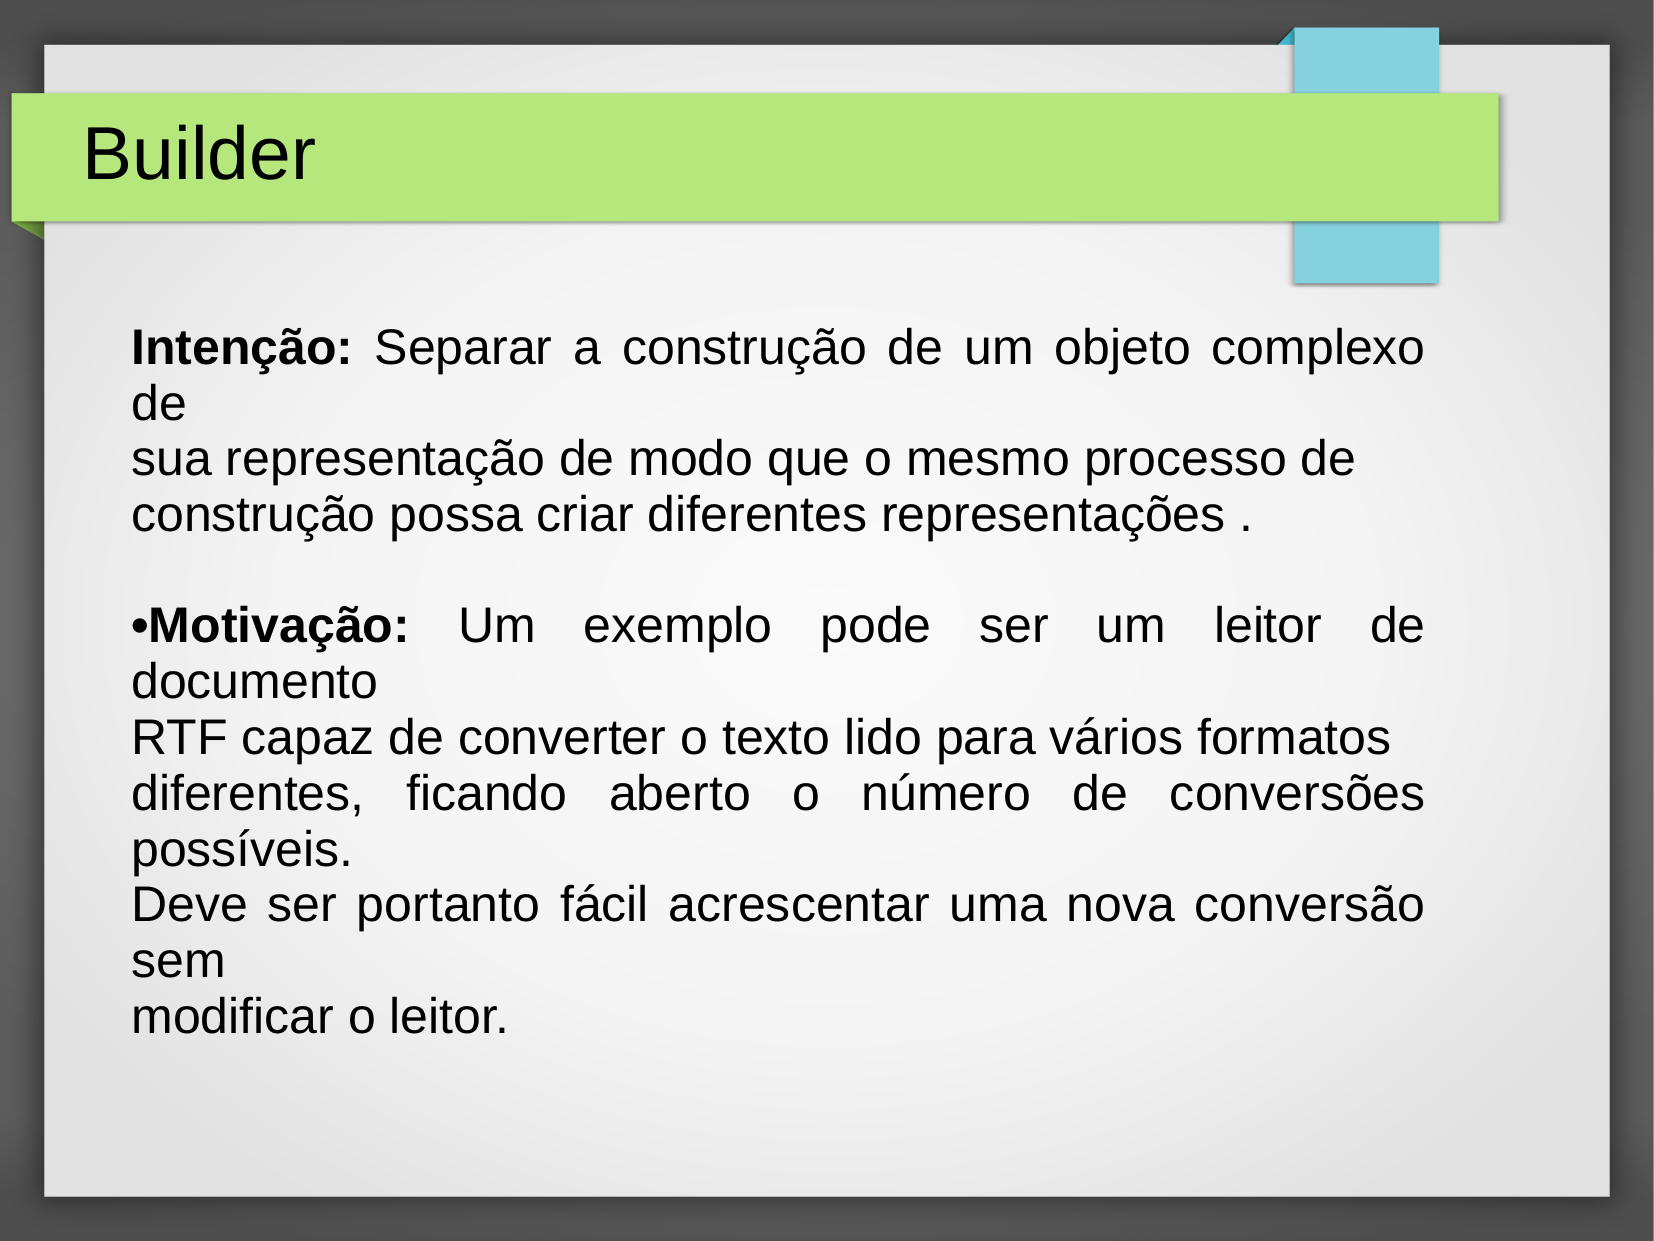

# Builder
Intenção: Separar a construção de um objeto complexo de
sua representação de modo que o mesmo processo de
construção possa criar diferentes representações .
•Motivação: Um exemplo pode ser um leitor de documento
RTF capaz de converter o texto lido para vários formatos
diferentes, ficando aberto o número de conversões possíveis.
Deve ser portanto fácil acrescentar uma nova conversão sem
modificar o leitor.